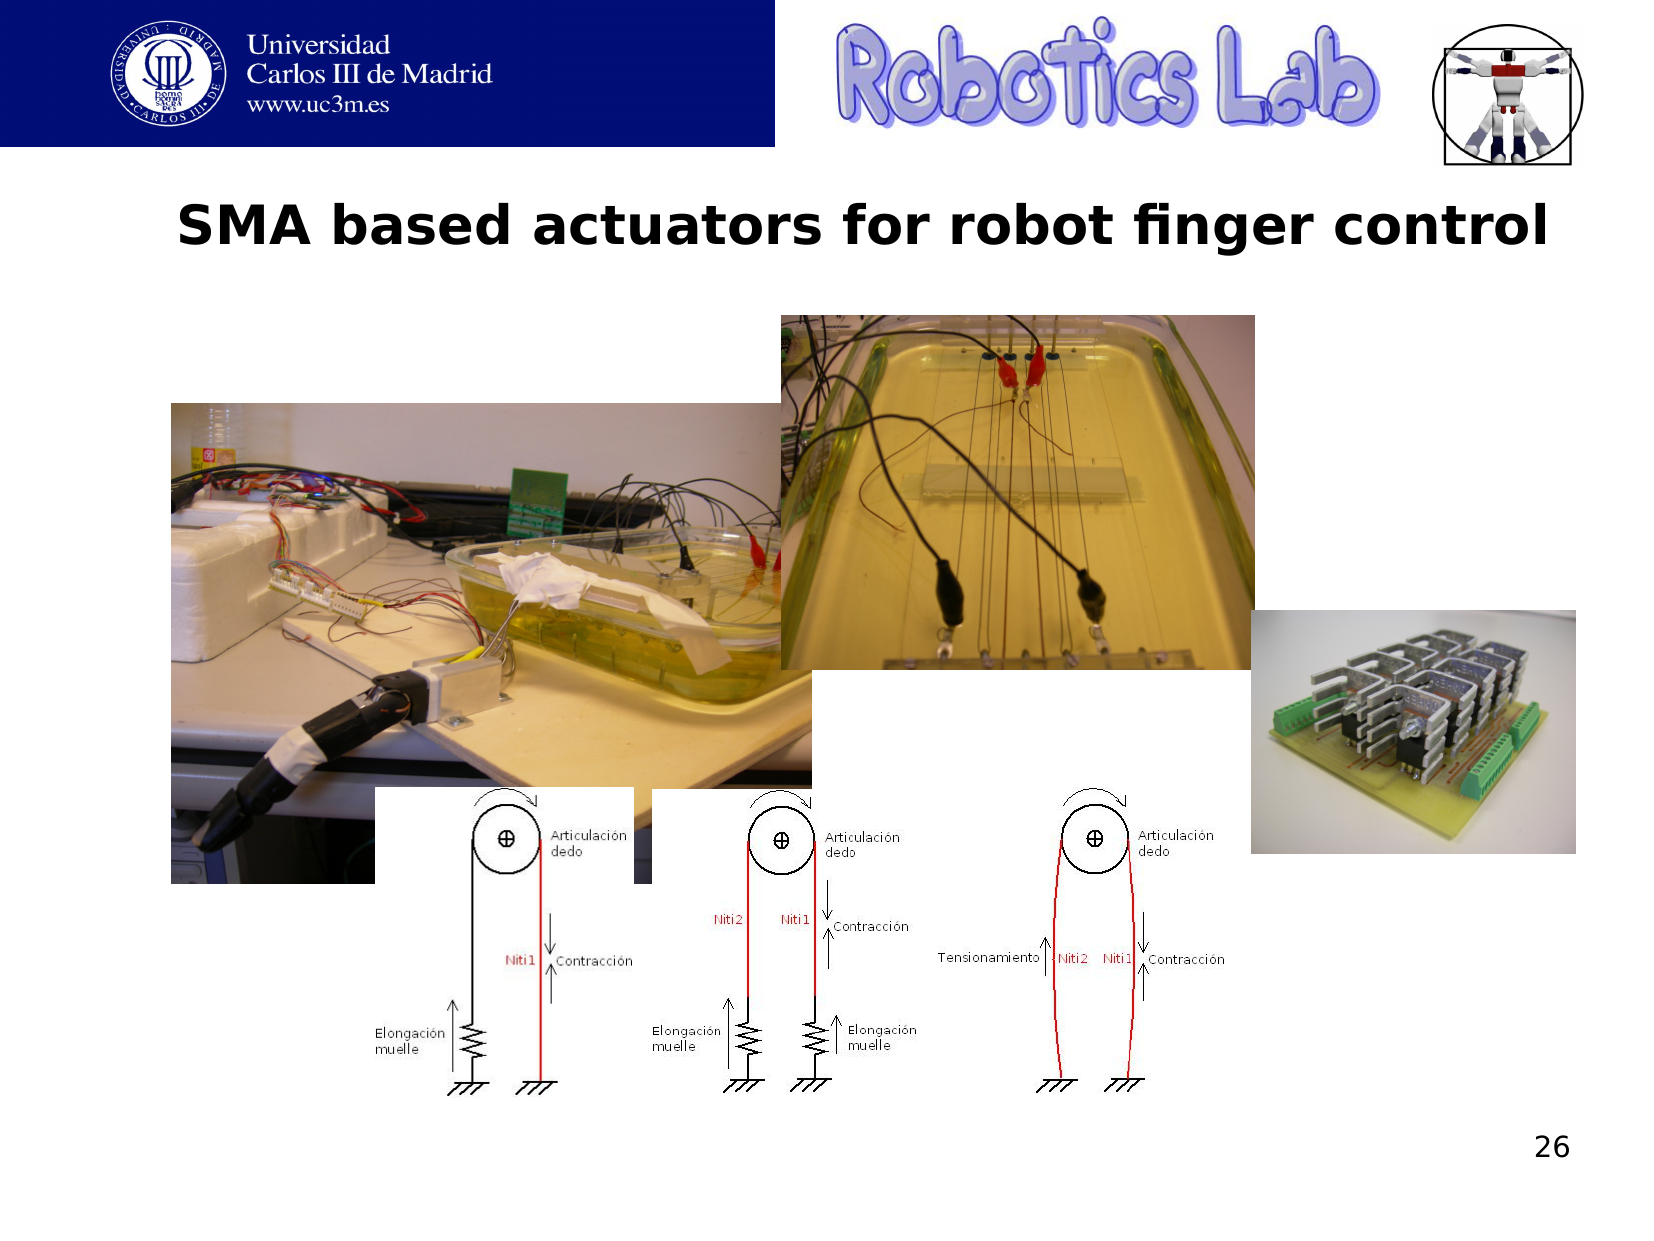

# Estructura Interdisciplinar e Internacional
Robotics Lab
SMA based actuators for robot finger control
26